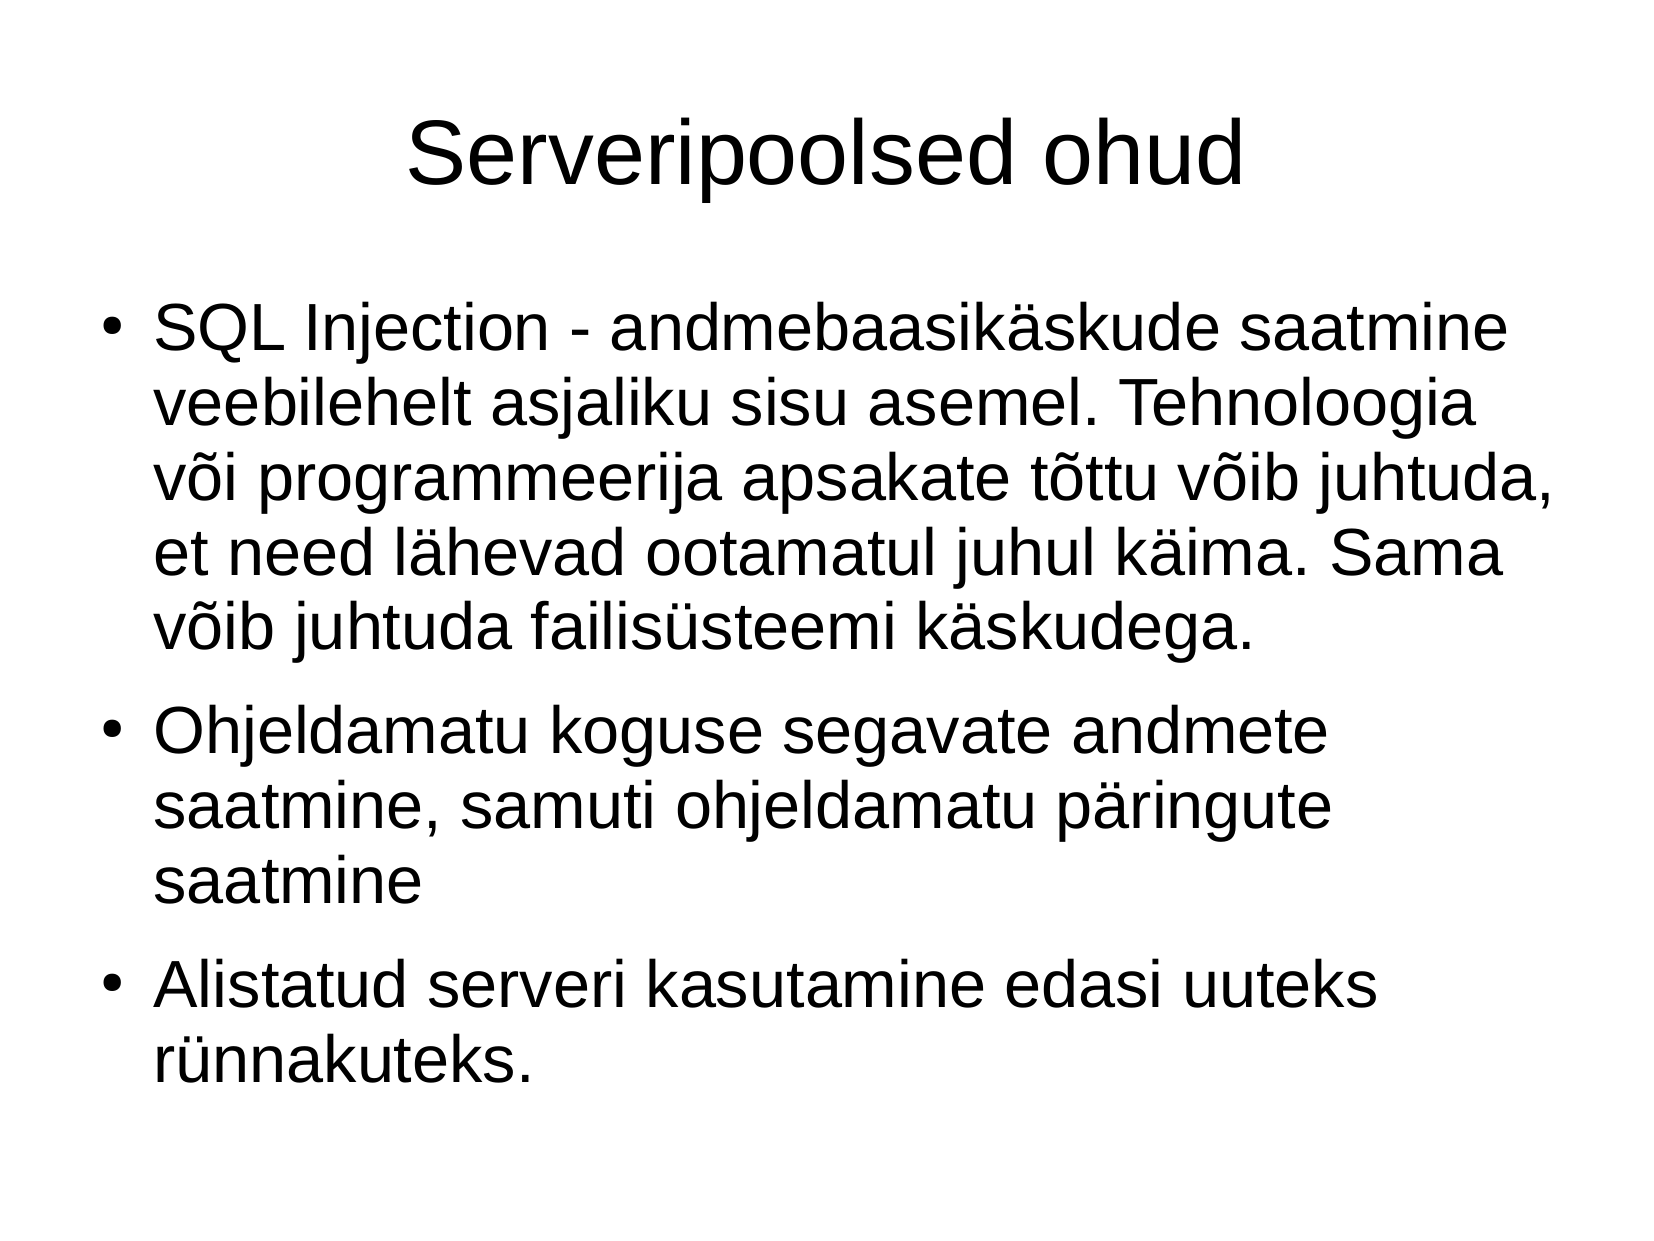

# Serveripoolsed ohud
SQL Injection - andmebaasikäskude saatmine veebilehelt asjaliku sisu asemel. Tehnoloogia või programmeerija apsakate tõttu võib juhtuda, et need lähevad ootamatul juhul käima. Sama võib juhtuda failisüsteemi käskudega.
Ohjeldamatu koguse segavate andmete saatmine, samuti ohjeldamatu päringute saatmine
Alistatud serveri kasutamine edasi uuteks rünnakuteks.